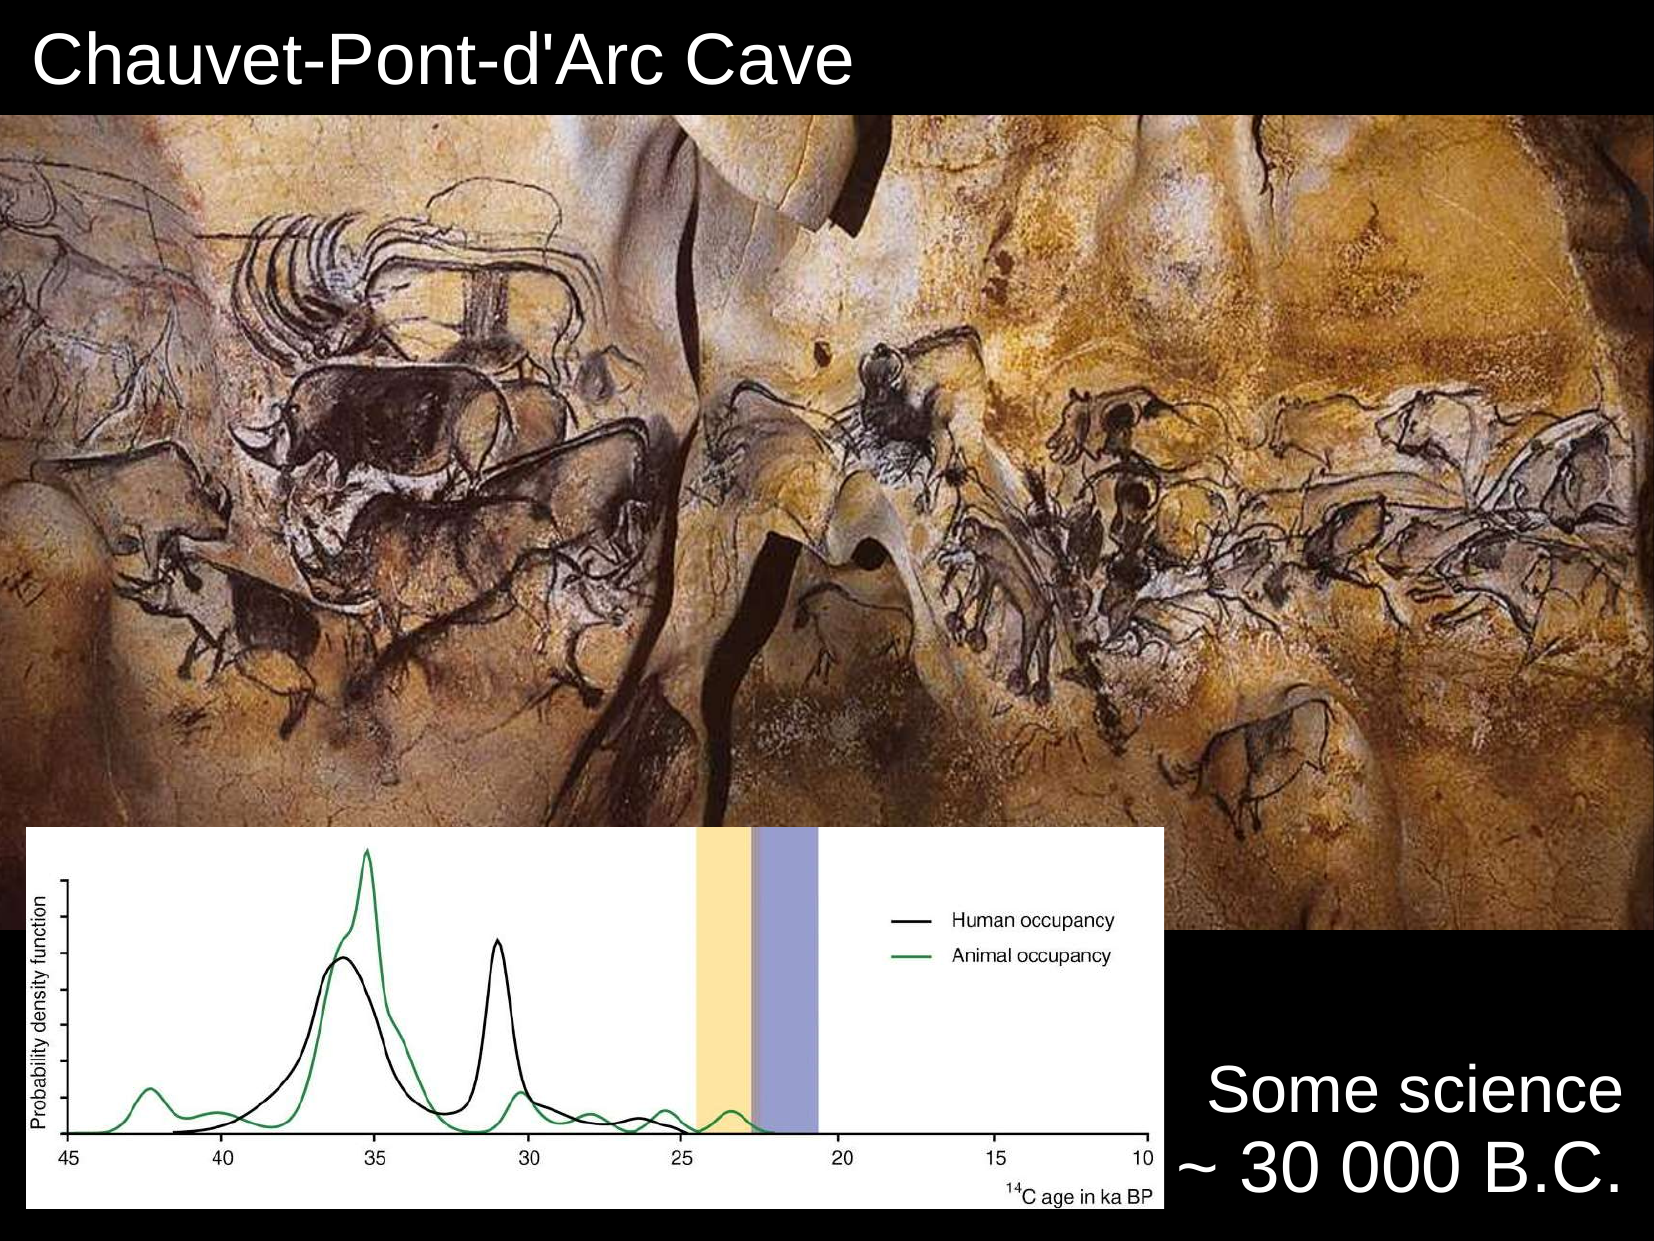

Chauvet-Pont-d'Arc Cave
Some science
~ 30 000 B.C.